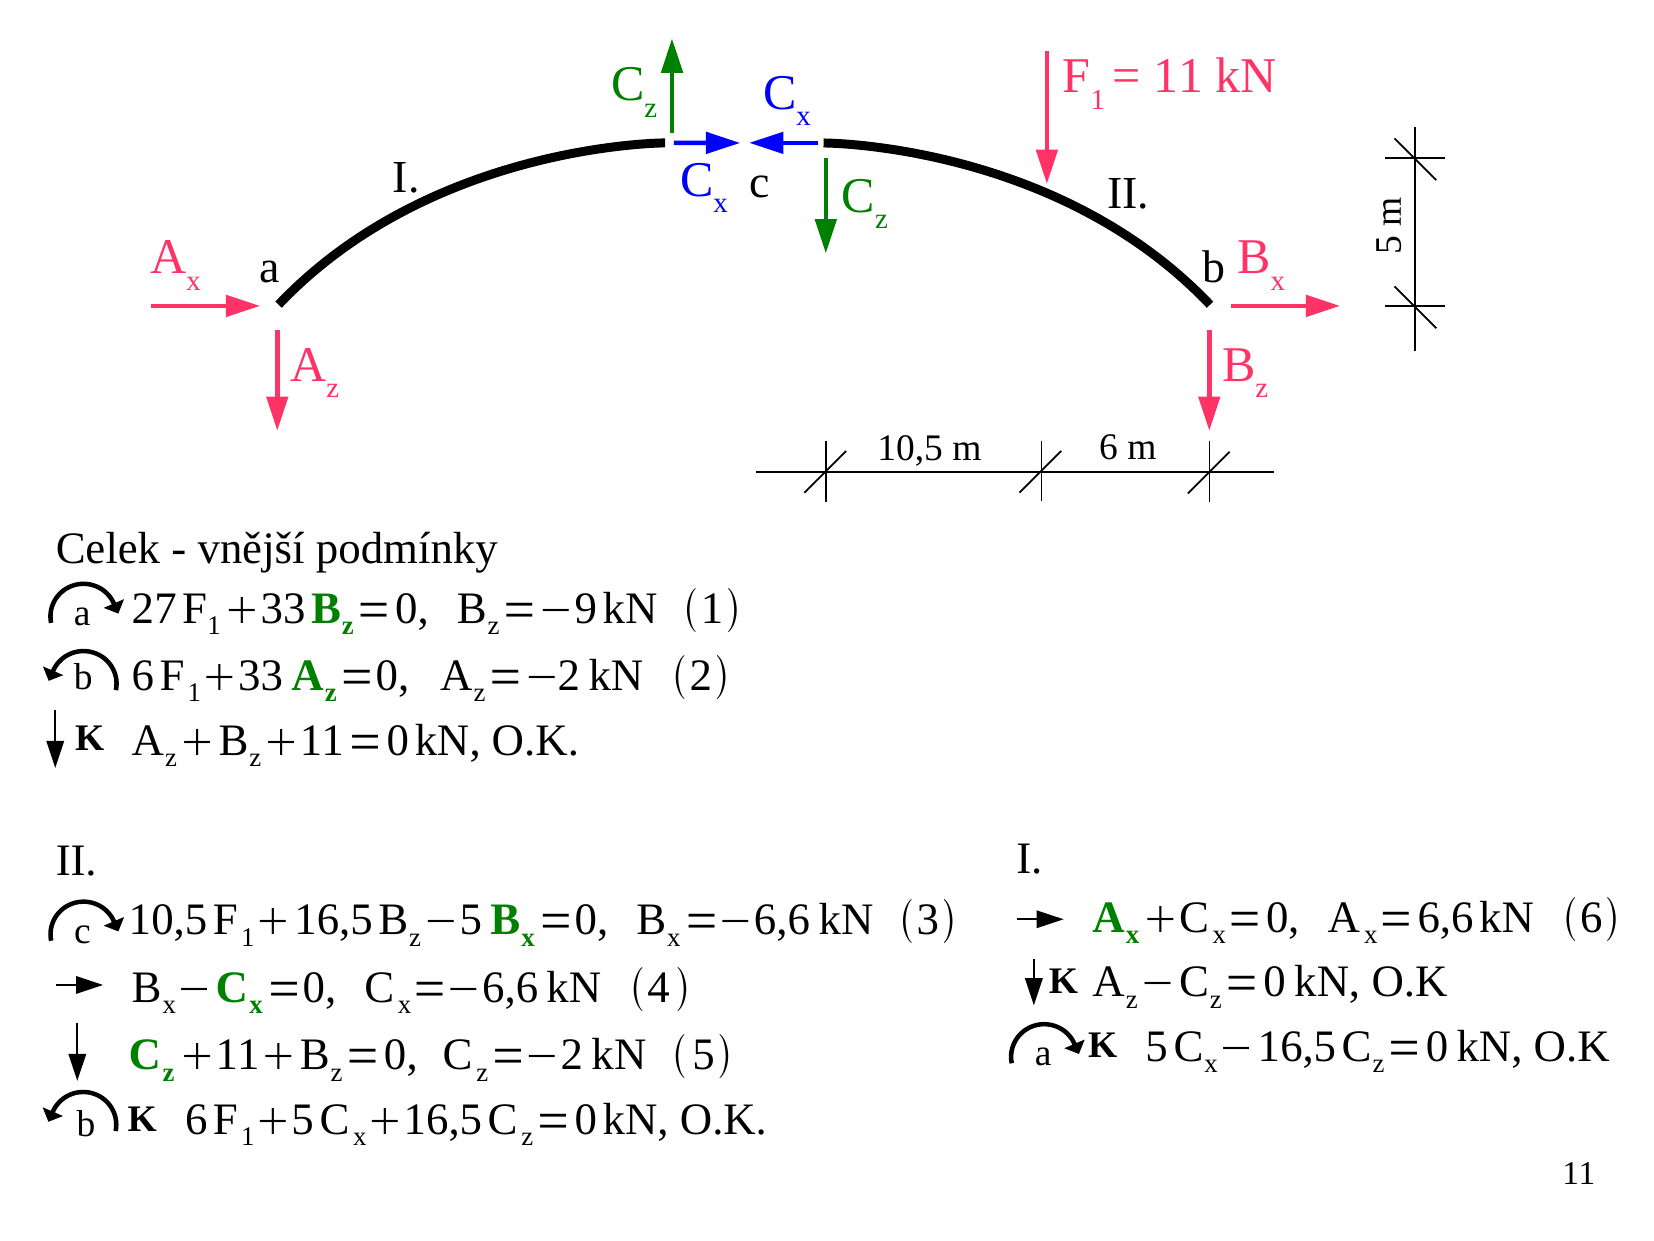

F1 = 11 kN
Cz
Cx
I.
c
Cx
II.
Cz
5 m
Ax
Bx
a
b
Az
Bz
6 m
10,5 m
a
b
K
c
K
K
a
K
b
11